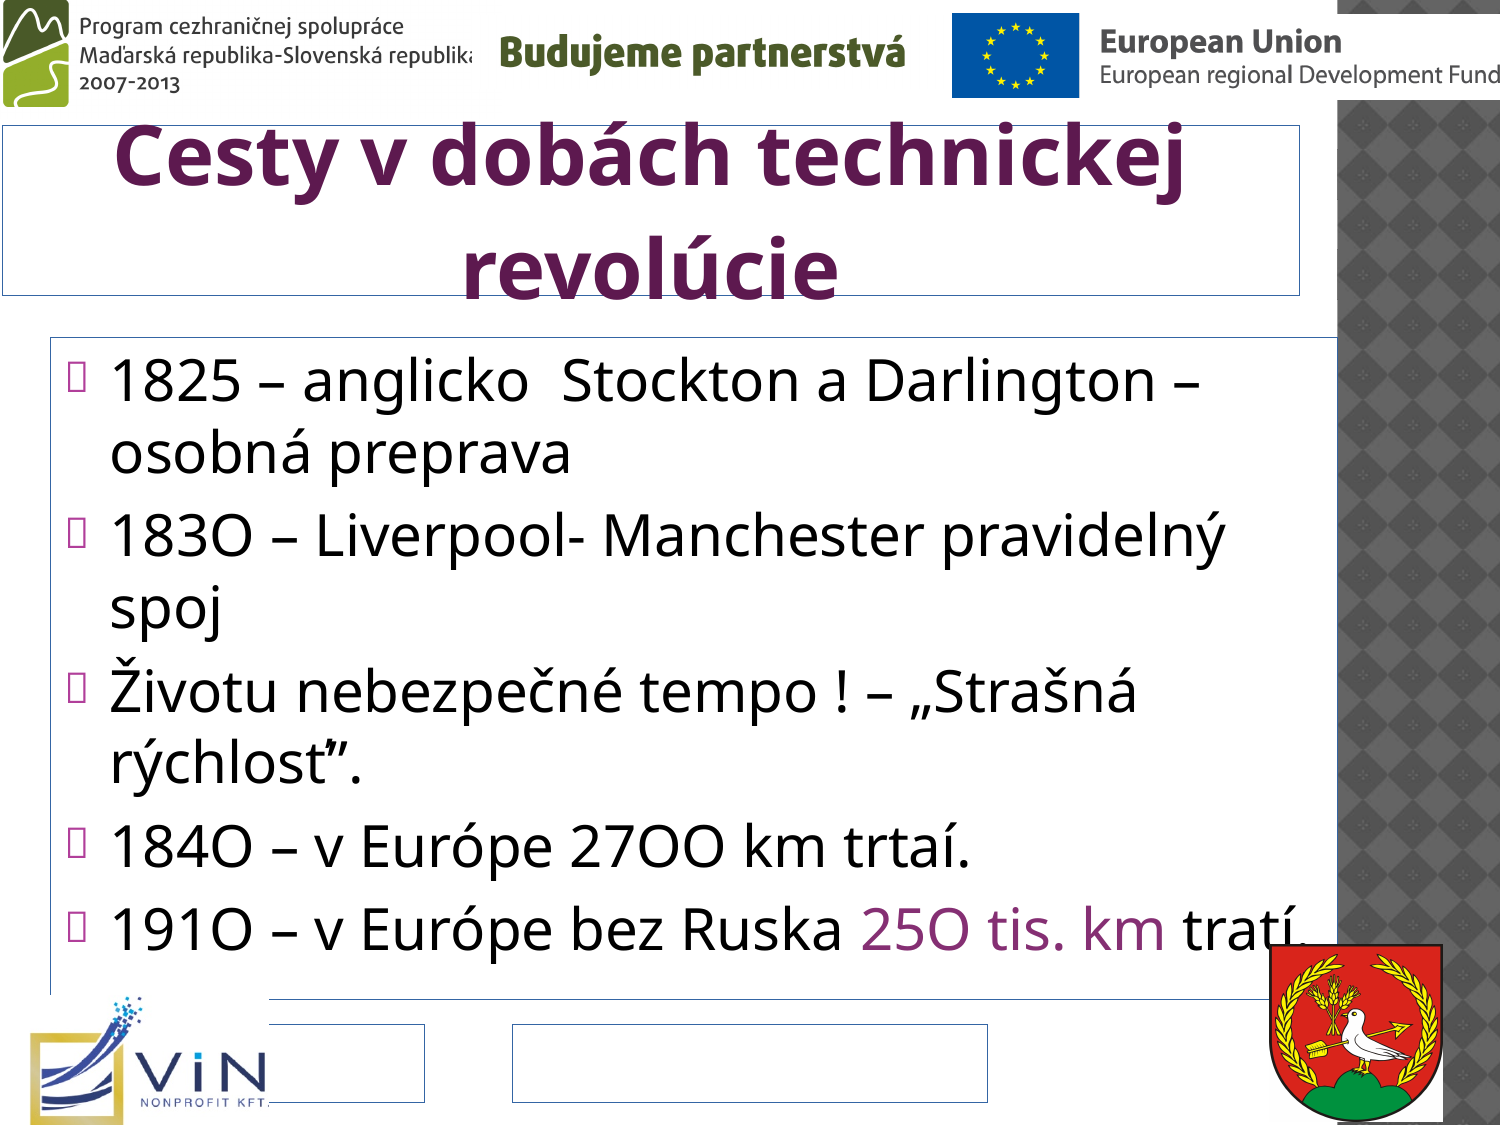

# Cesty v dobách technickej revolúcie
1825 – anglicko Stockton a Darlington – osobná preprava
183O – Liverpool- Manchester pravidelný spoj
Životu nebezpečné tempo ! – „Strašná rýchlosť”.
184O – v Európe 27OO km trtaí.
191O – v Európe bez Ruska 25O tis. km tratí.